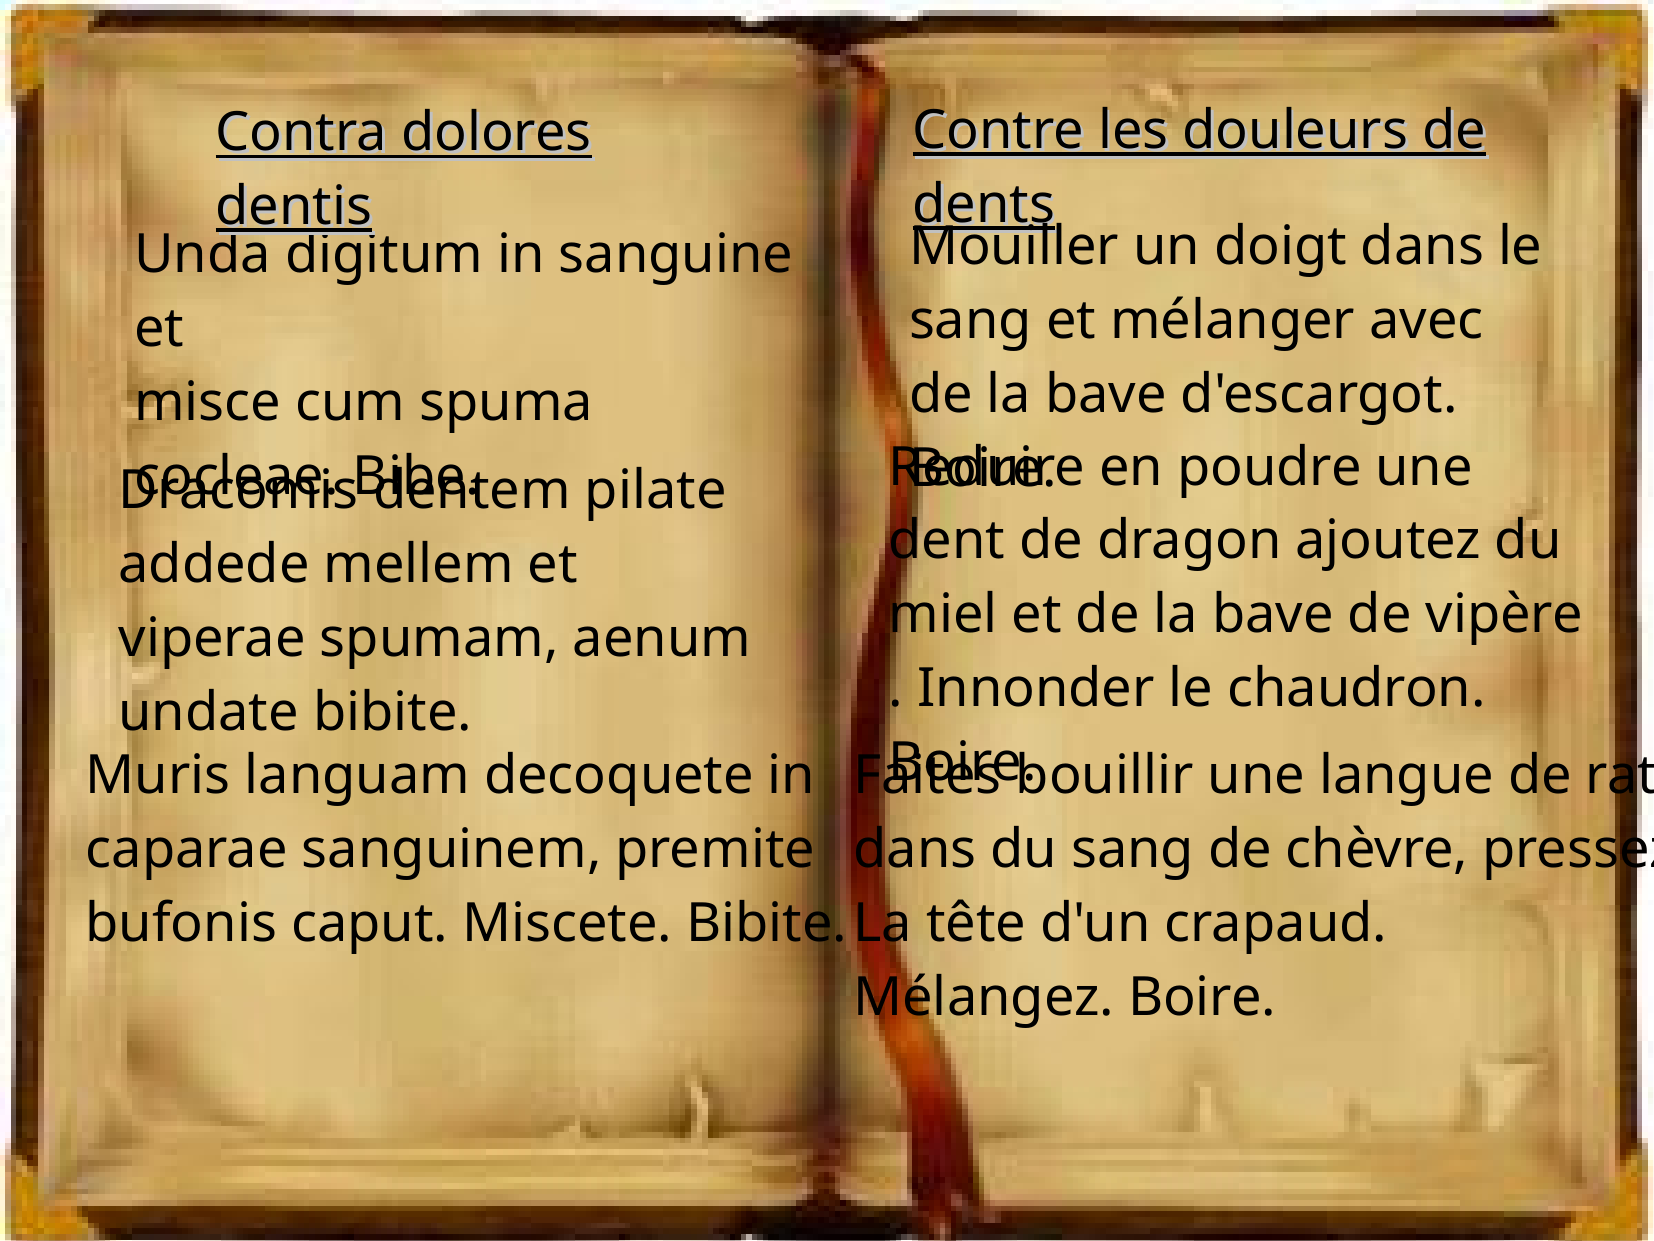

#
Contre les douleurs de dents
Contra dolores dentis
Mouiller un doigt dans le sang et mélanger avec de la bave d'escargot. Boire.
Unda digitum in sanguine et
misce cum spuma cocleae. Bibe.
Dracomis dentem pilate addede mellem et viperae spumam, aenum undate bibite.
Reduire en poudre une dent de dragon ajoutez du miel et de la bave de vipère . Innonder le chaudron. Boire.
Muris languam decoquete in caparae sanguinem, premite bufonis caput. Miscete. Bibite.
Faites bouillir une langue de rat
dans du sang de chèvre, pressez
La tête d'un crapaud.
Mélangez. Boire.